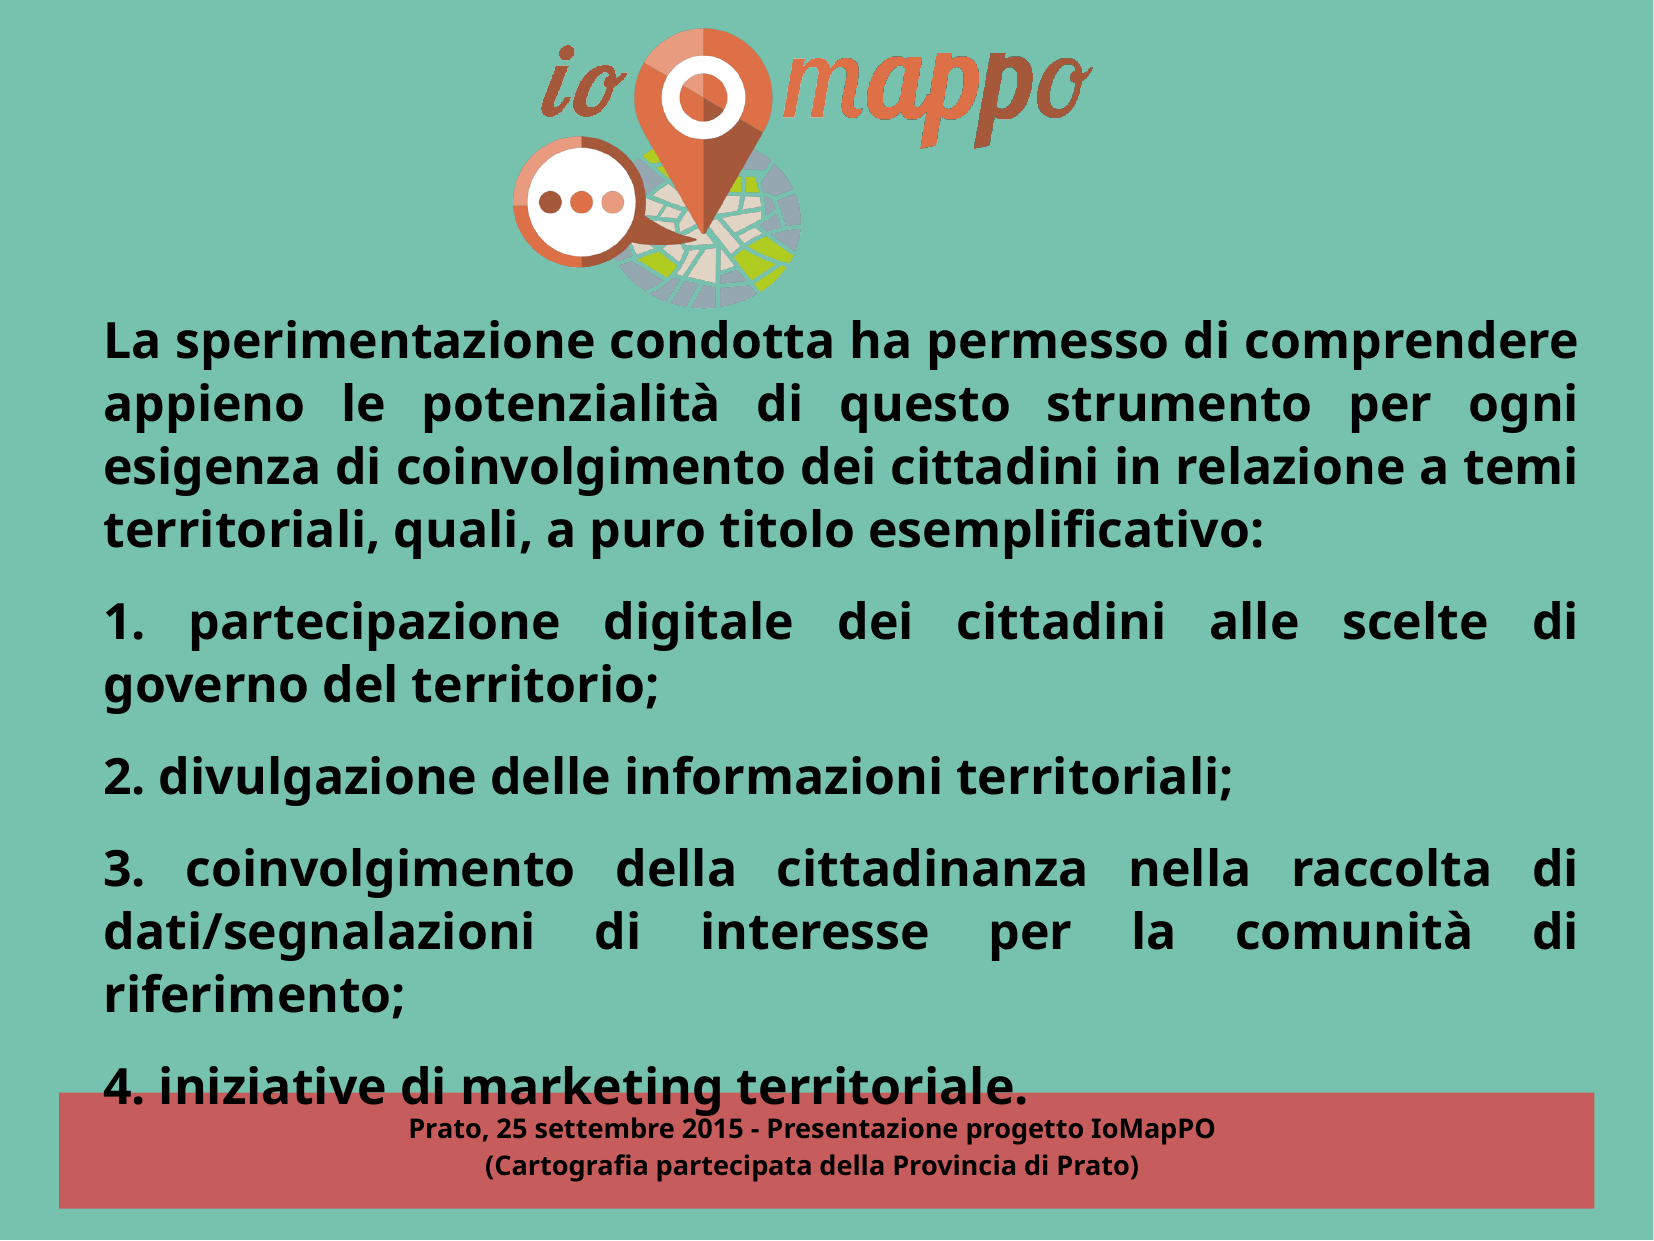

La sperimentazione condotta ha permesso di comprendere appieno le potenzialità di questo strumento per ogni esigenza di coinvolgimento dei cittadini in relazione a temi territoriali, quali, a puro titolo esemplificativo:
 partecipazione digitale dei cittadini alle scelte di governo del territorio;
 divulgazione delle informazioni territoriali;
 coinvolgimento della cittadinanza nella raccolta di dati/segnalazioni di interesse per la comunità di riferimento;
 iniziative di marketing territoriale.